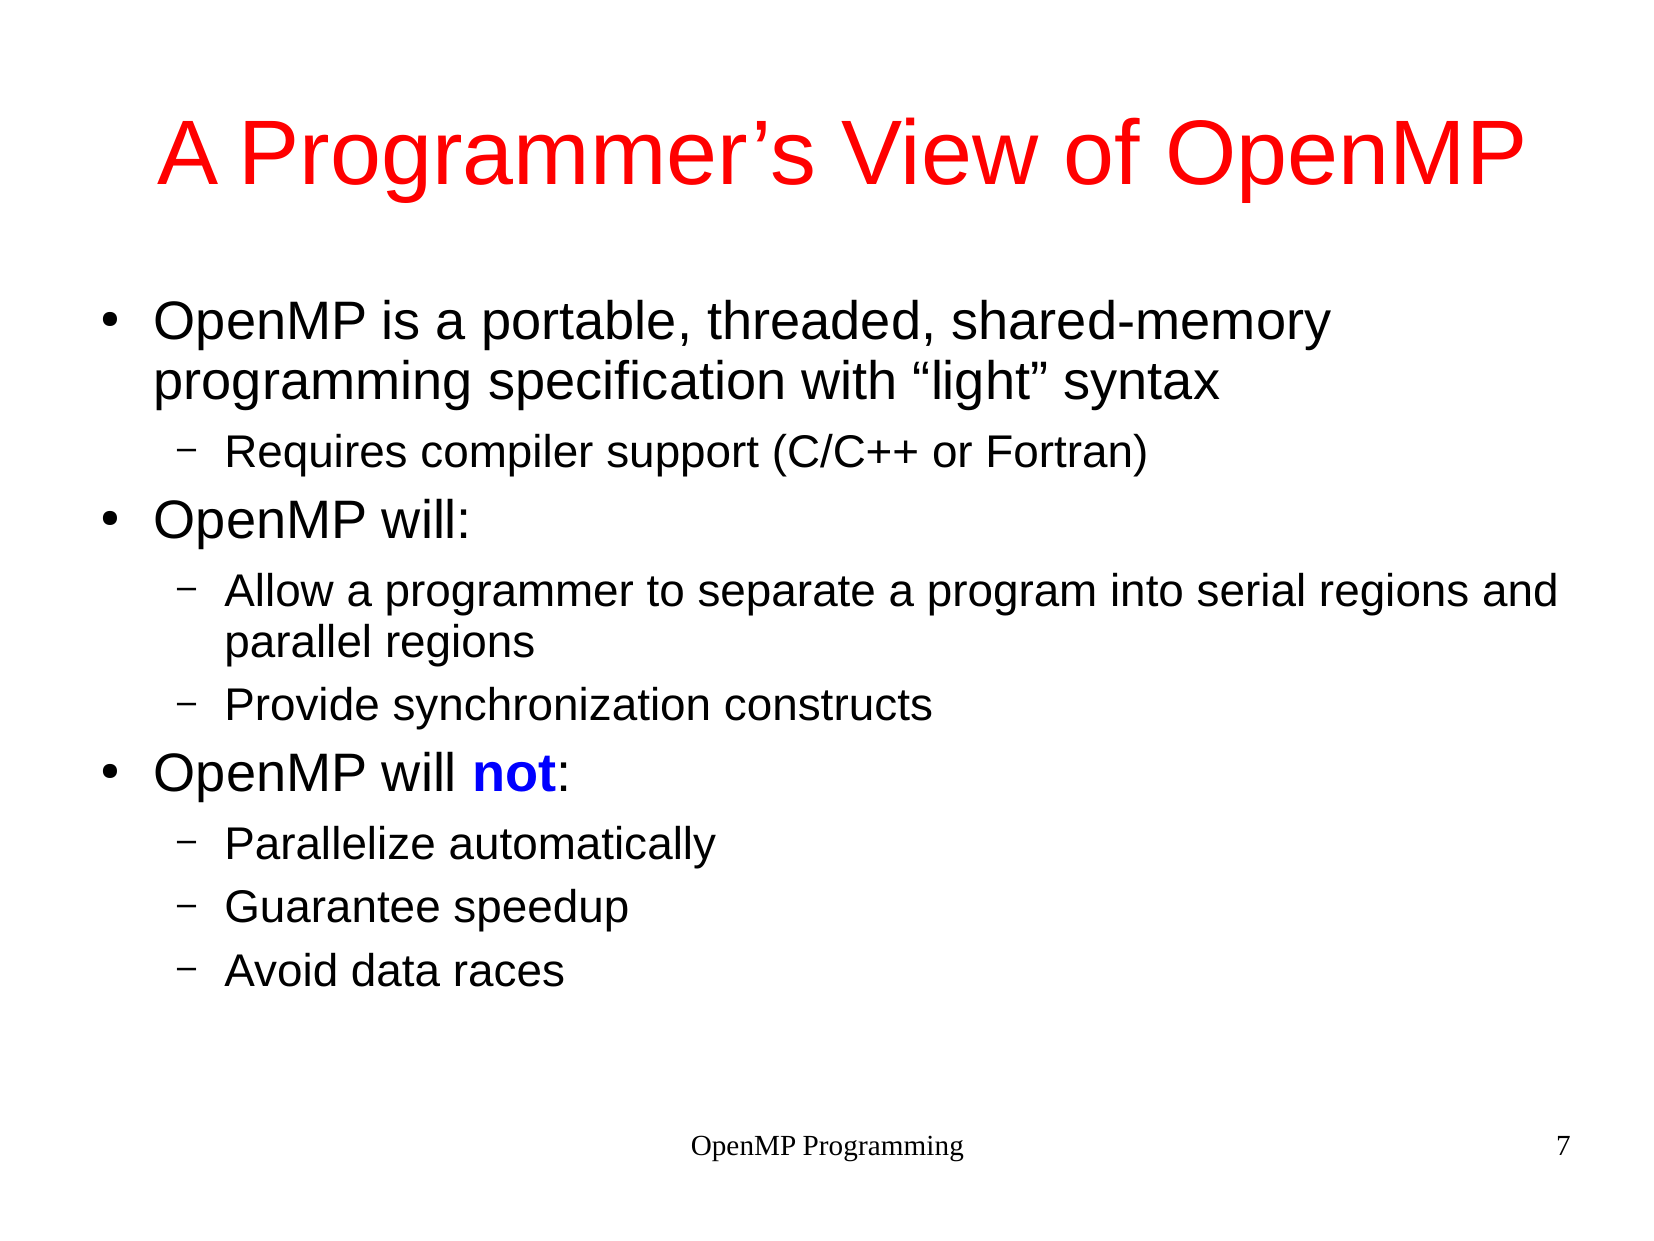

# A Programmer’s View of OpenMP
OpenMP is a portable, threaded, shared-memory programming specification with “light” syntax
Requires compiler support (C/C++ or Fortran)
OpenMP will:
Allow a programmer to separate a program into serial regions and parallel regions
Provide synchronization constructs
OpenMP will not:
Parallelize automatically
Guarantee speedup
Avoid data races
OpenMP Programming
7